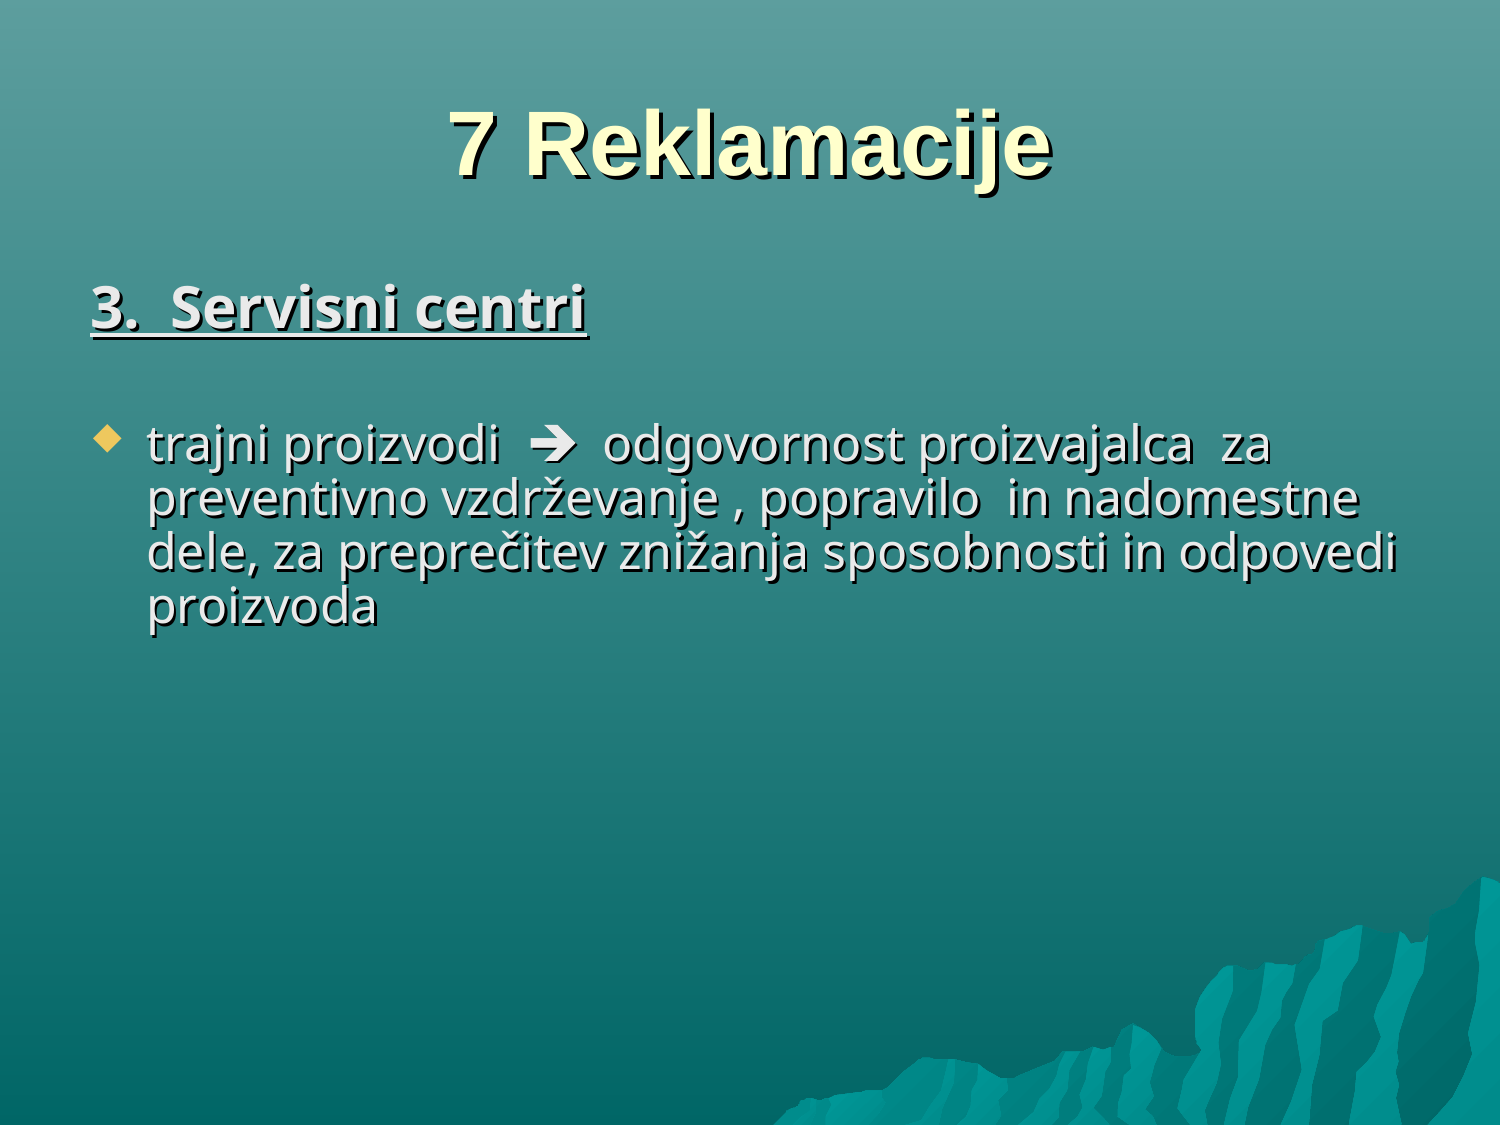

7 Reklamacije
# 3. Servisni centri
trajni proizvodi  odgovornost proizvajalca za preventivno vzdrževanje , popravilo in nadomestne dele, za preprečitev znižanja sposobnosti in odpovedi proizvoda